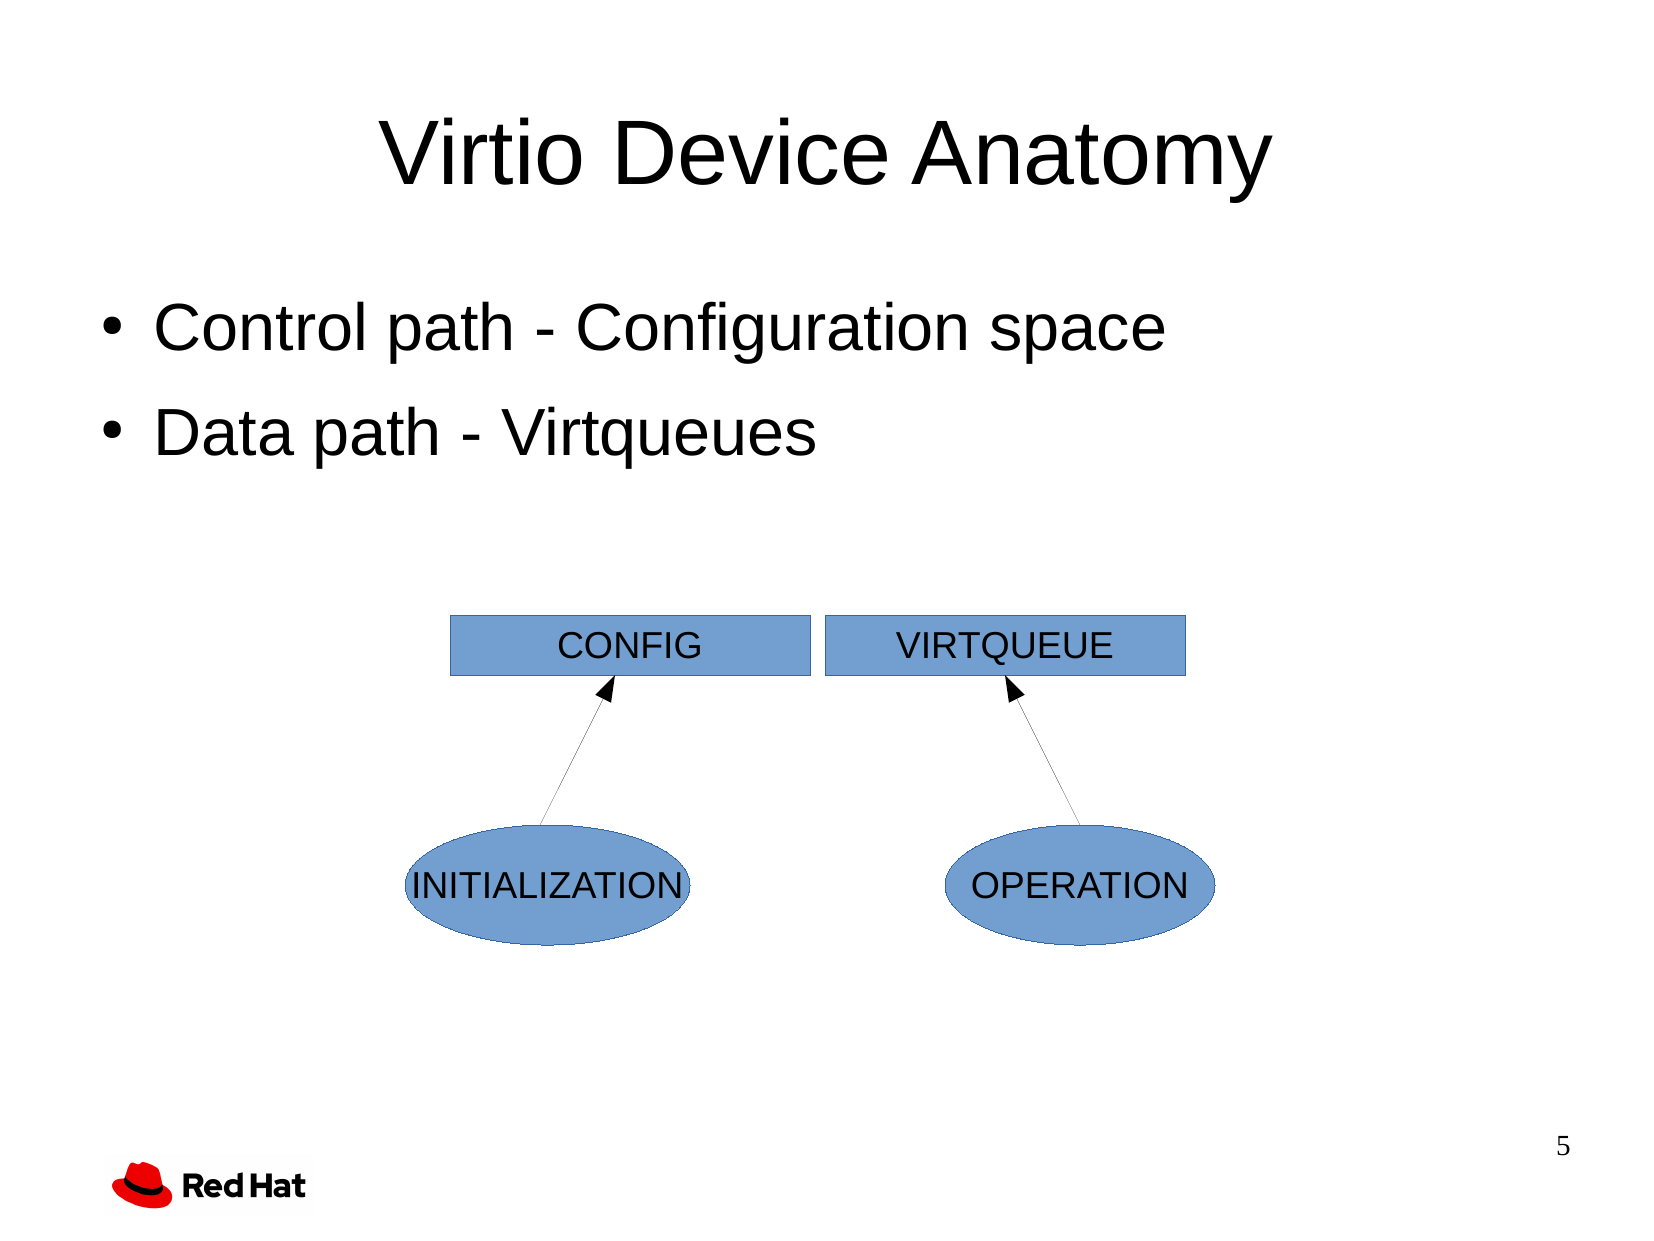

# Virtio Device Anatomy
Control path - Configuration space
Data path - Virtqueues
CONFIG
VIRTQUEUE
INITIALIZATION
OPERATION
5